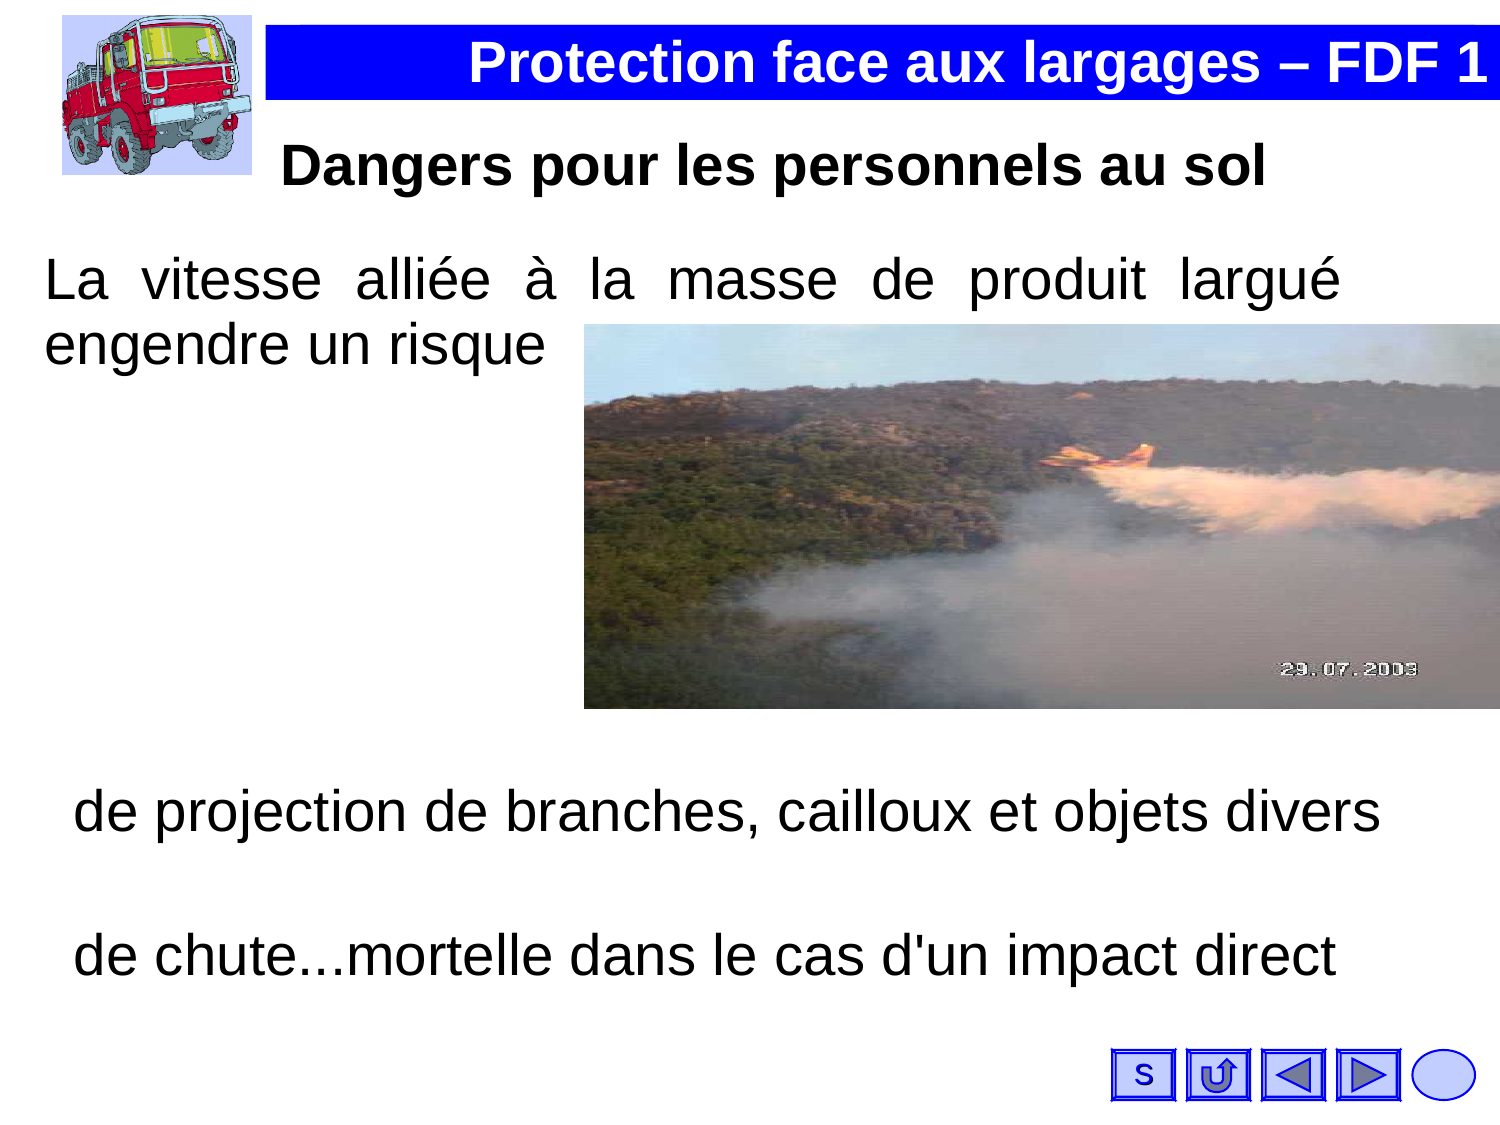

Protection face aux largages – FDF 1
Dangers pour les personnels au sol
La vitesse alliée à la masse de produit largué engendre un risque
de projection de branches, cailloux et objets divers
de chute...mortelle dans le cas d'un impact direct